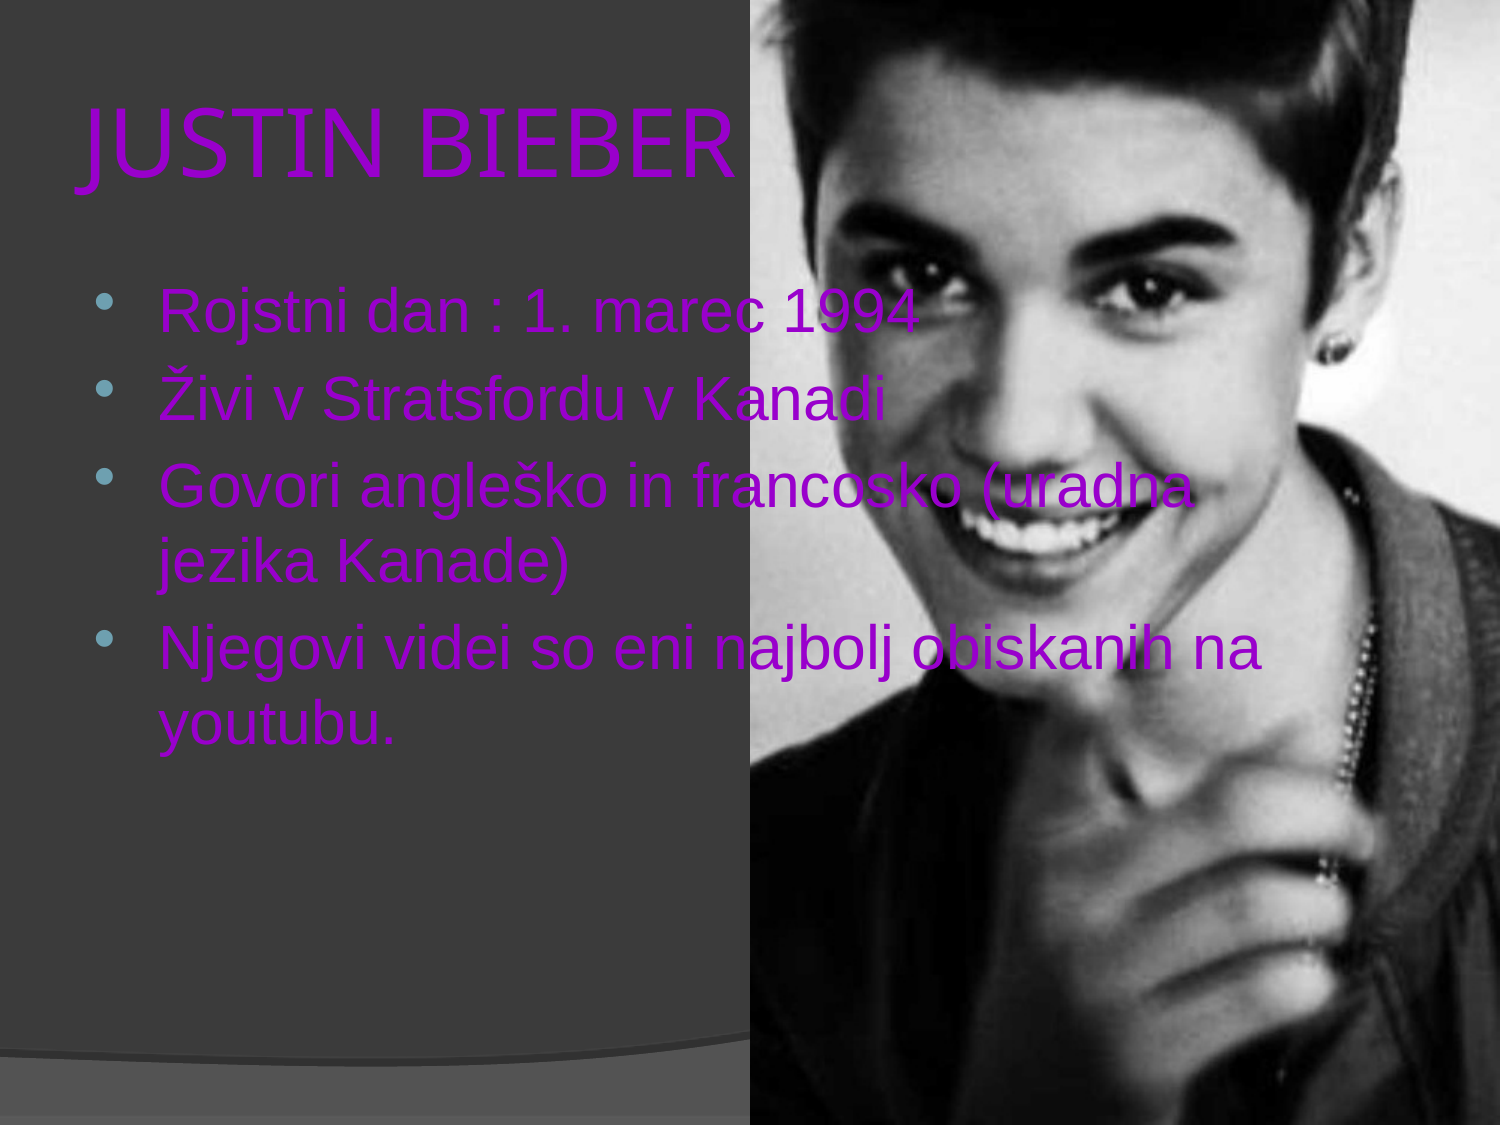

# JUSTIN BIEBER
Rojstni dan : 1. marec 1994
Živi v Stratsfordu v Kanadi
Govori angleško in francosko (uradna jezika Kanade)
Njegovi videi so eni najbolj obiskanih na youtubu.